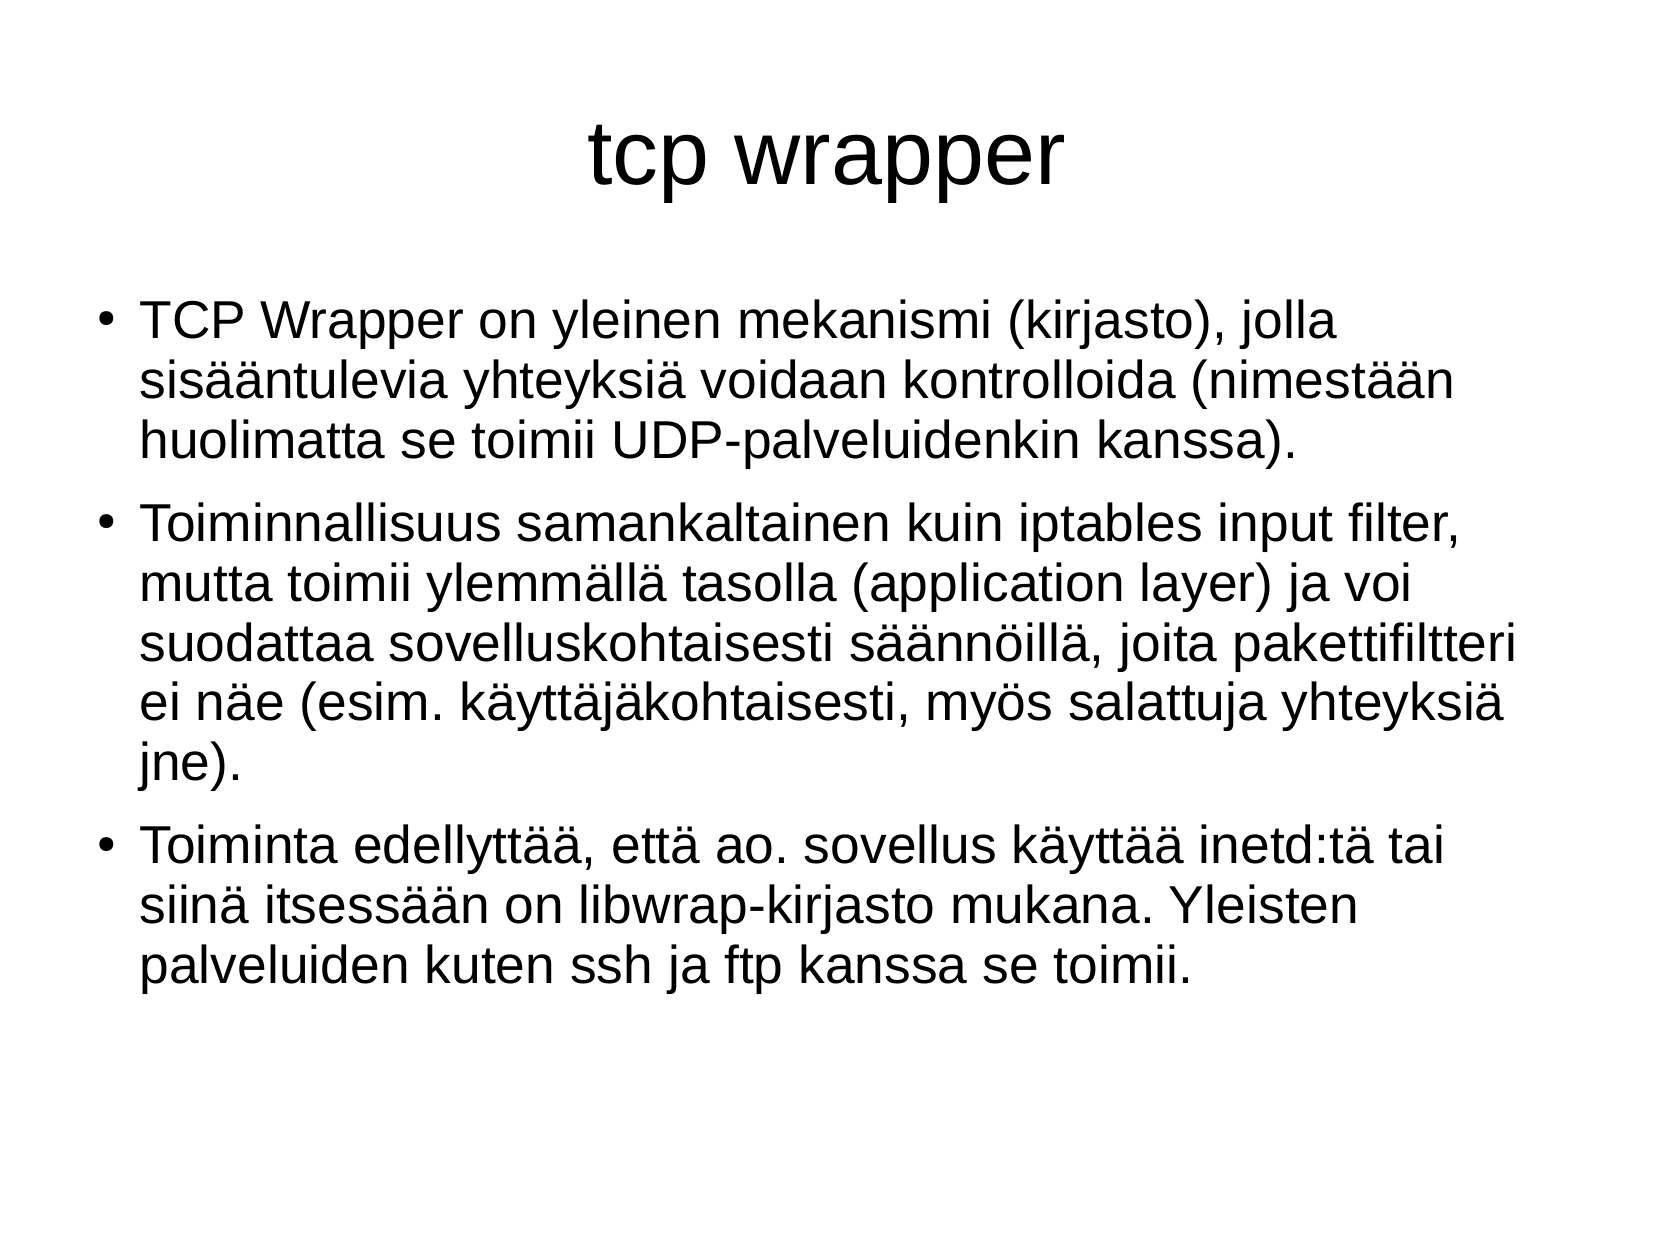

# tcp wrapper
TCP Wrapper on yleinen mekanismi (kirjasto), jolla sisääntulevia yhteyksiä voidaan kontrolloida (nimestään huolimatta se toimii UDP-palveluidenkin kanssa).
Toiminnallisuus samankaltainen kuin iptables input filter, mutta toimii ylemmällä tasolla (application layer) ja voi suodattaa sovelluskohtaisesti säännöillä, joita pakettifiltteri ei näe (esim. käyttäjäkohtaisesti, myös salattuja yhteyksiä jne).
Toiminta edellyttää, että ao. sovellus käyttää inetd:tä tai siinä itsessään on libwrap-kirjasto mukana. Yleisten palveluiden kuten ssh ja ftp kanssa se toimii.